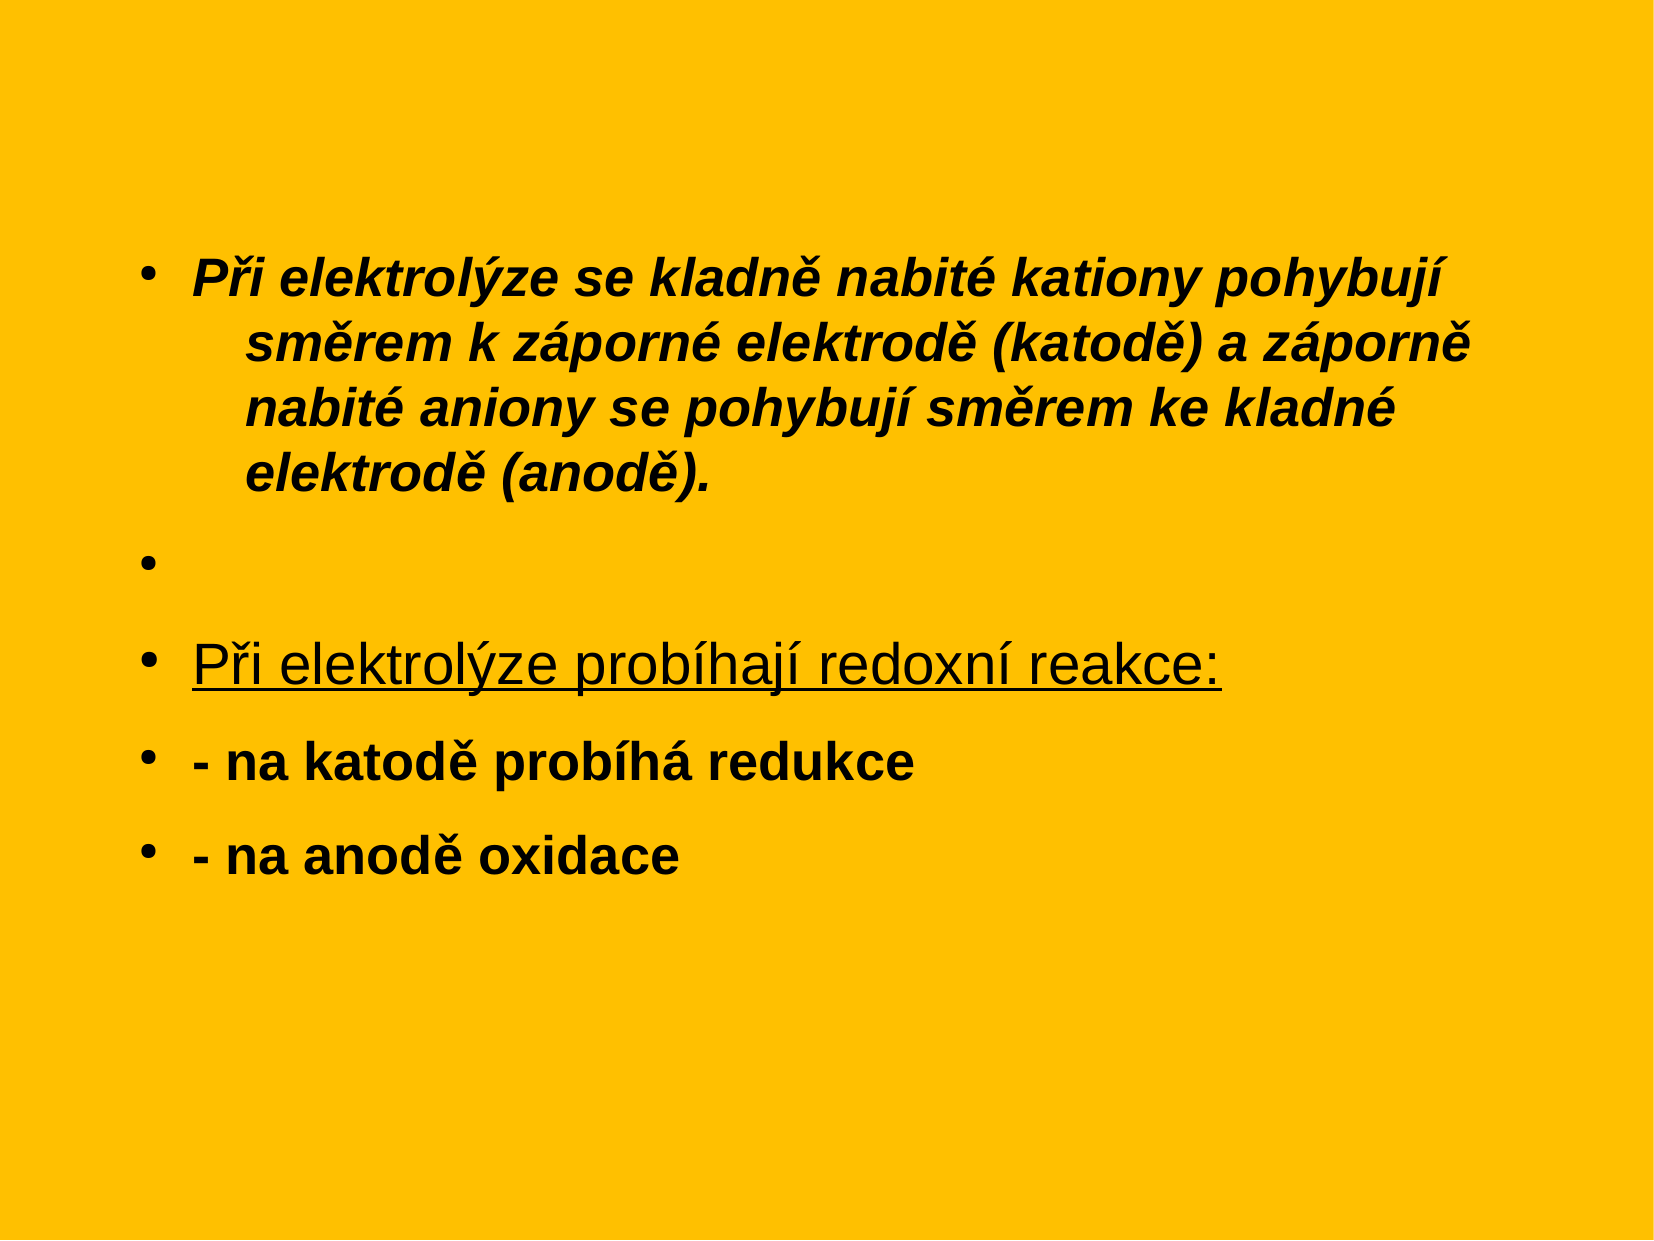

# Při elektrolýze se kladně nabité kationy pohybují směrem k záporné elektrodě (katodě) a záporně nabité aniony se pohybují směrem ke kladné elektrodě (anodě).
Při elektrolýze probíhají redoxní reakce:
- na katodě probíhá redukce
- na anodě oxidace